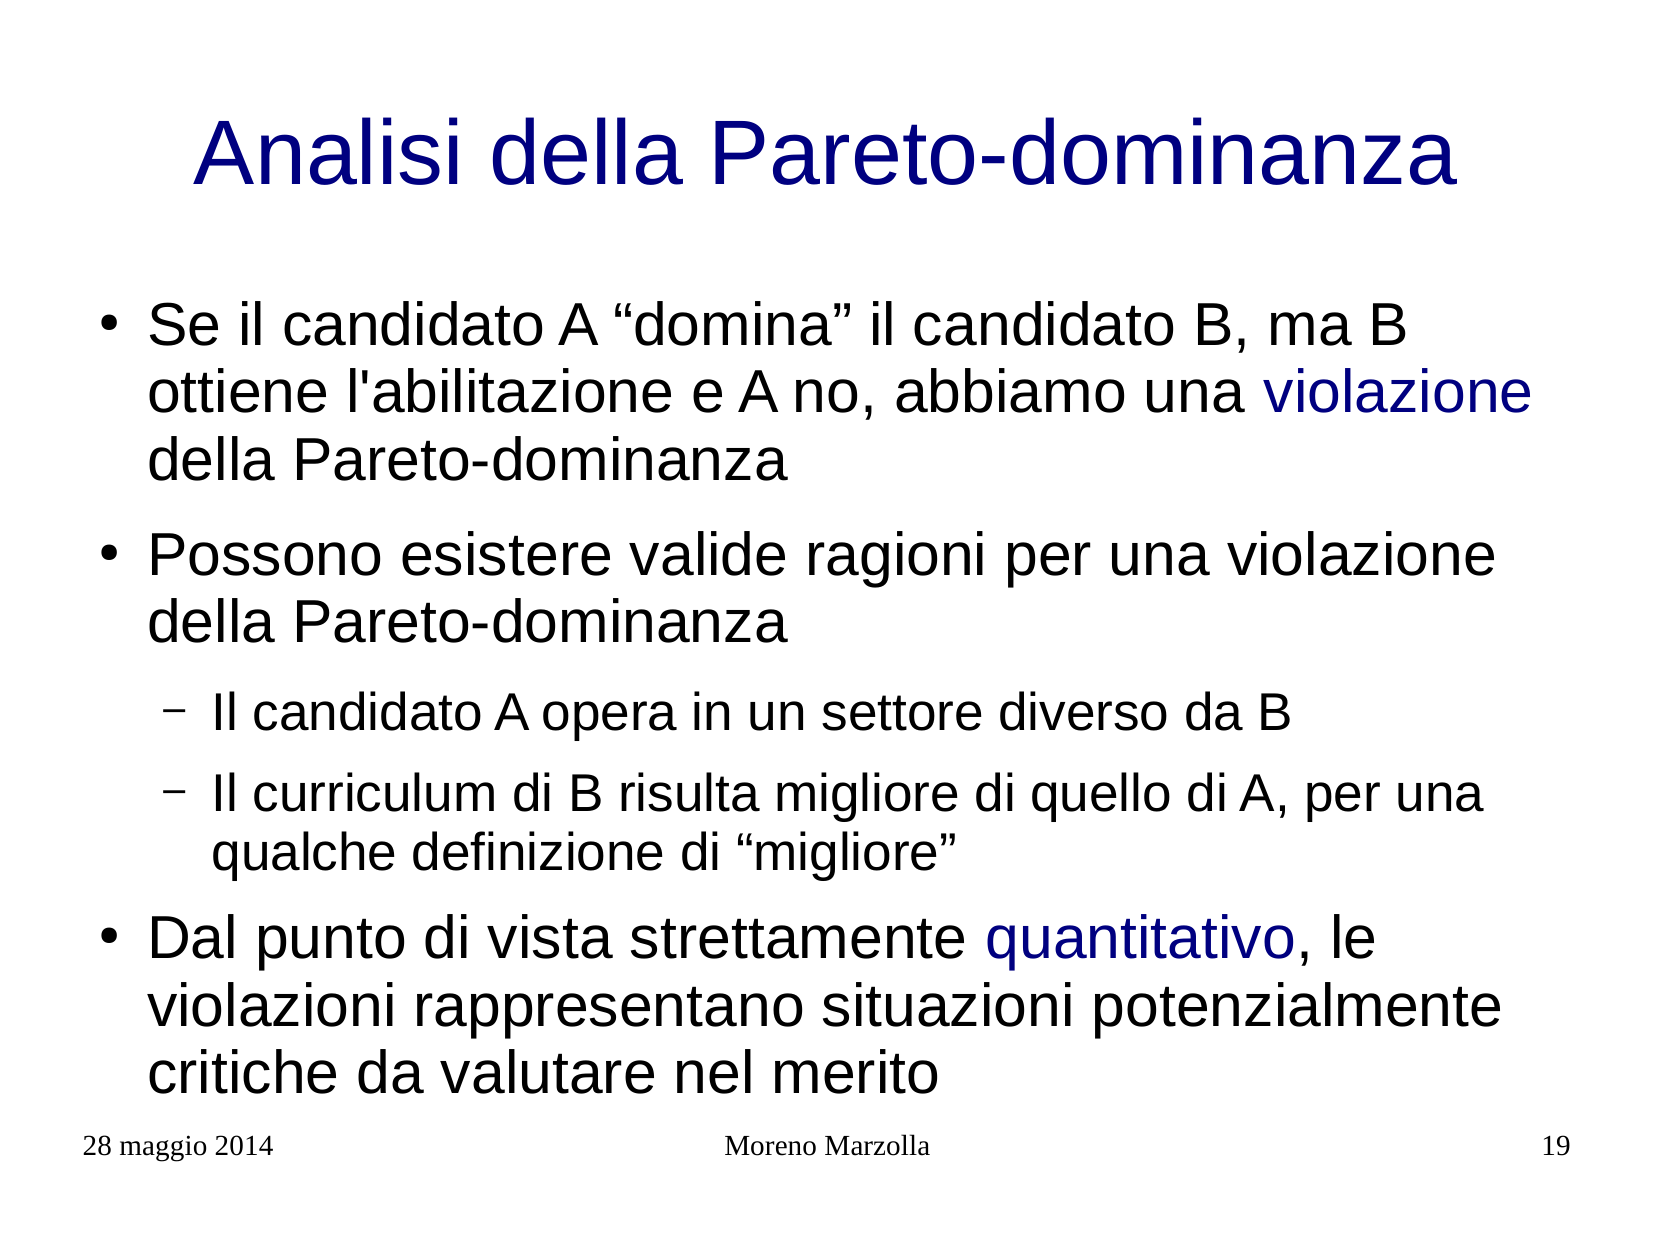

# Analisi della Pareto-dominanza
Se il candidato A “domina” il candidato B, ma B ottiene l'abilitazione e A no, abbiamo una violazione della Pareto-dominanza
Possono esistere valide ragioni per una violazione della Pareto-dominanza
Il candidato A opera in un settore diverso da B
Il curriculum di B risulta migliore di quello di A, per una qualche definizione di “migliore”
Dal punto di vista strettamente quantitativo, le violazioni rappresentano situazioni potenzialmente critiche da valutare nel merito
28 maggio 2014
Moreno Marzolla
19